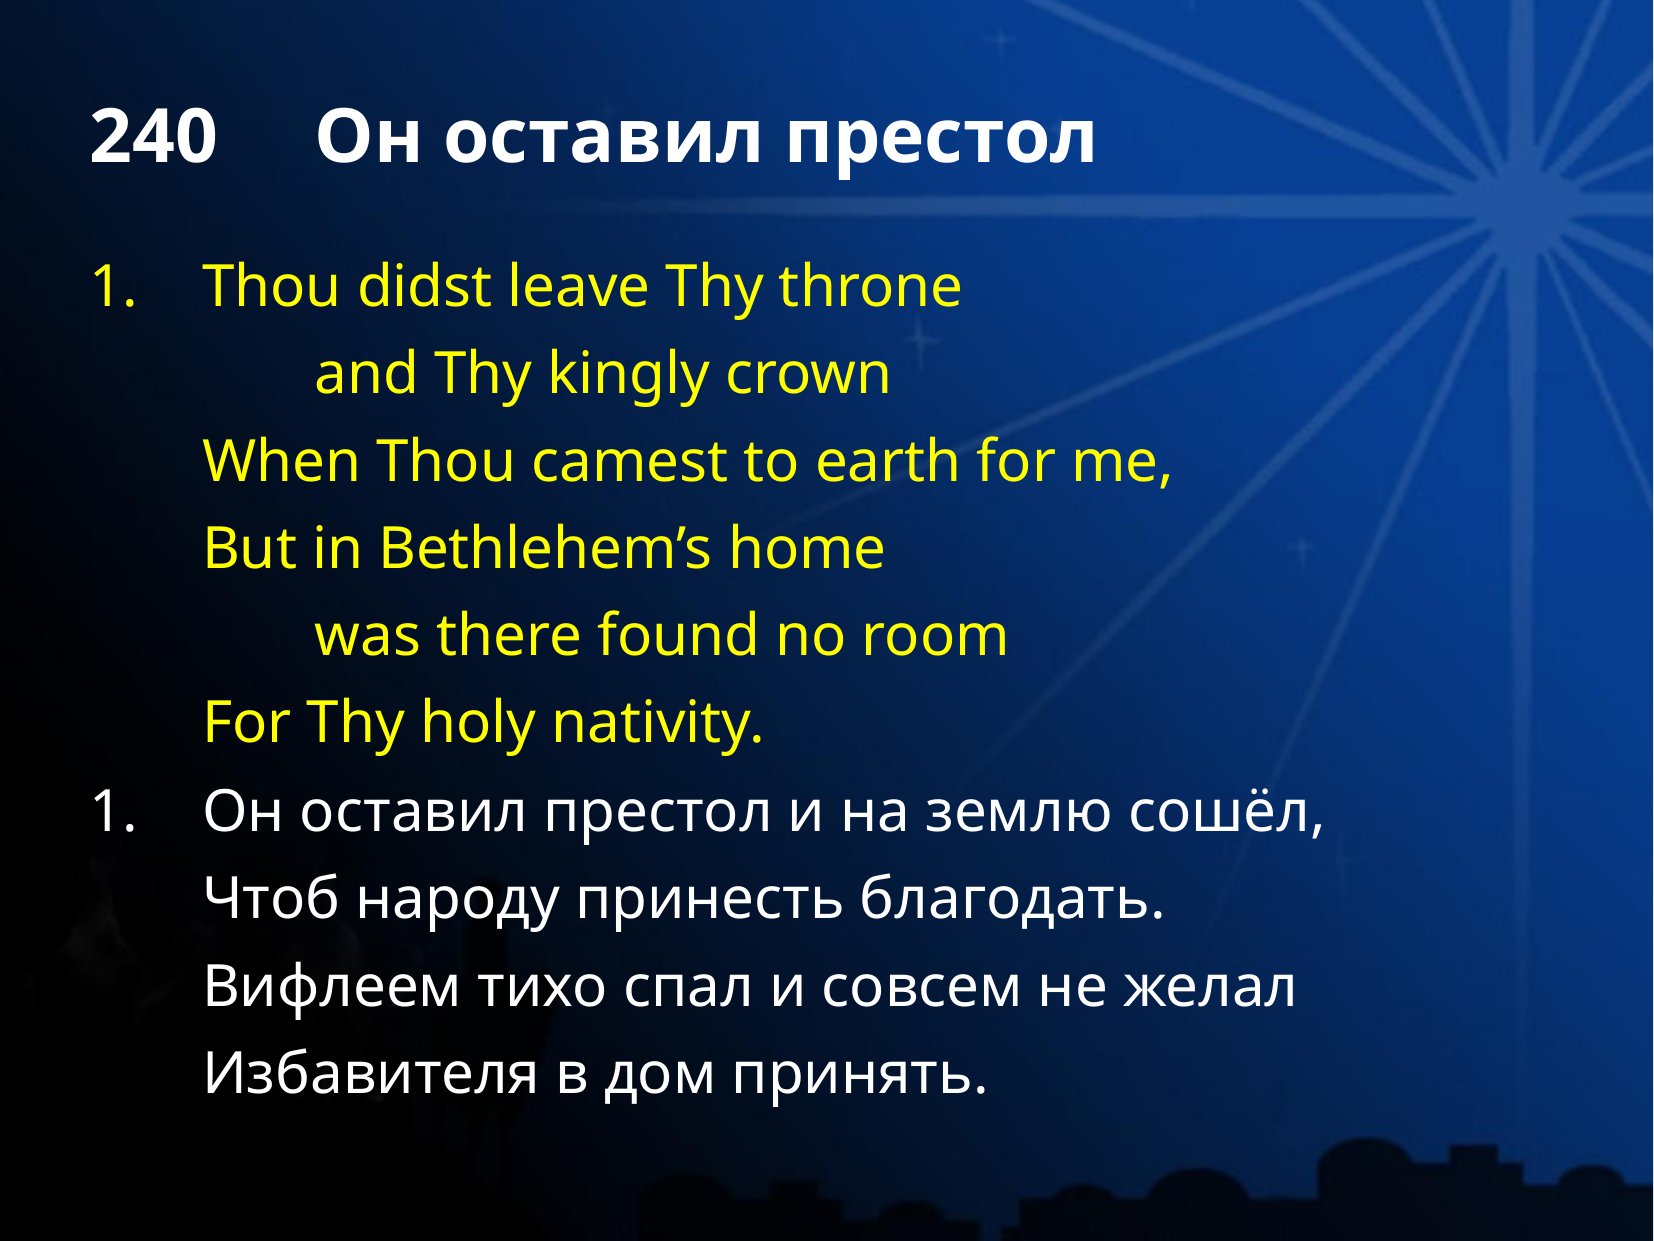

240	Он оставил престол
1.	Thou didst leave Thy throne
		and Thy kingly crown
	When Thou camest to earth for me,
	But in Bethlehem’s home
		was there found no room
	For Thy holy nativity.
1.	Он оставил престол и на землю сошёл,
	Чтоб народу принесть благодать.
	Вифлеем тихо спал и совсем не желал
	Избавителя в дом принять.